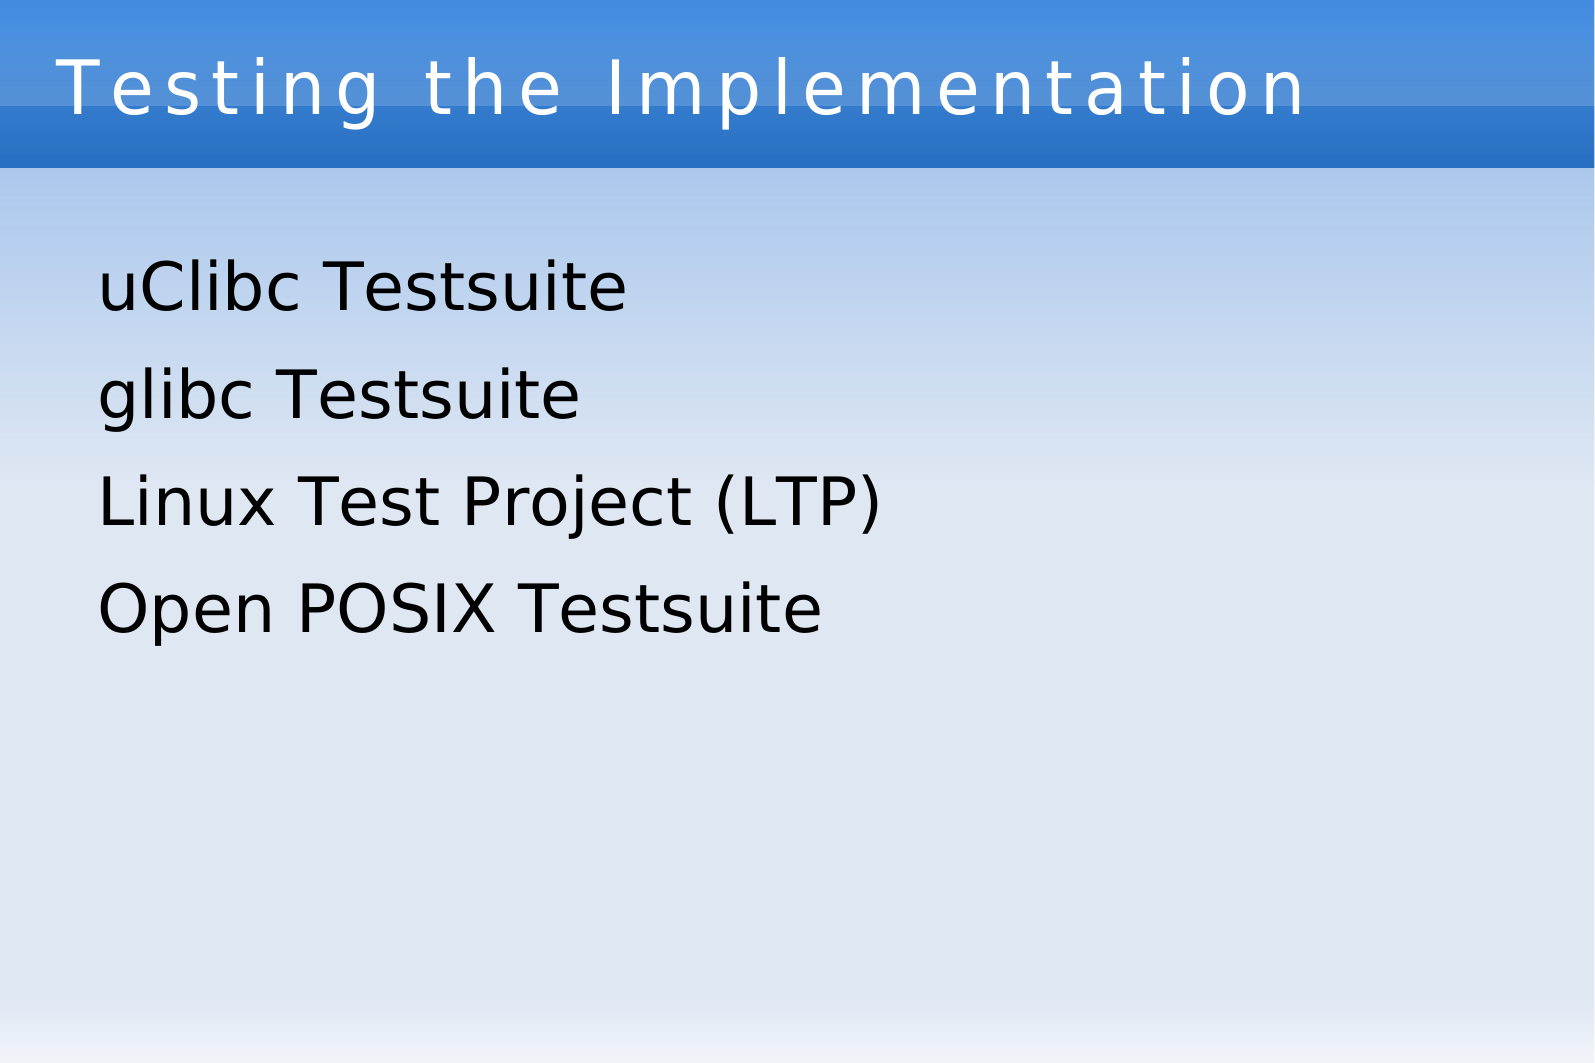

# Testing the Implementation
uClibc Testsuite
glibc Testsuite
Linux Test Project (LTP)
Open POSIX Testsuite